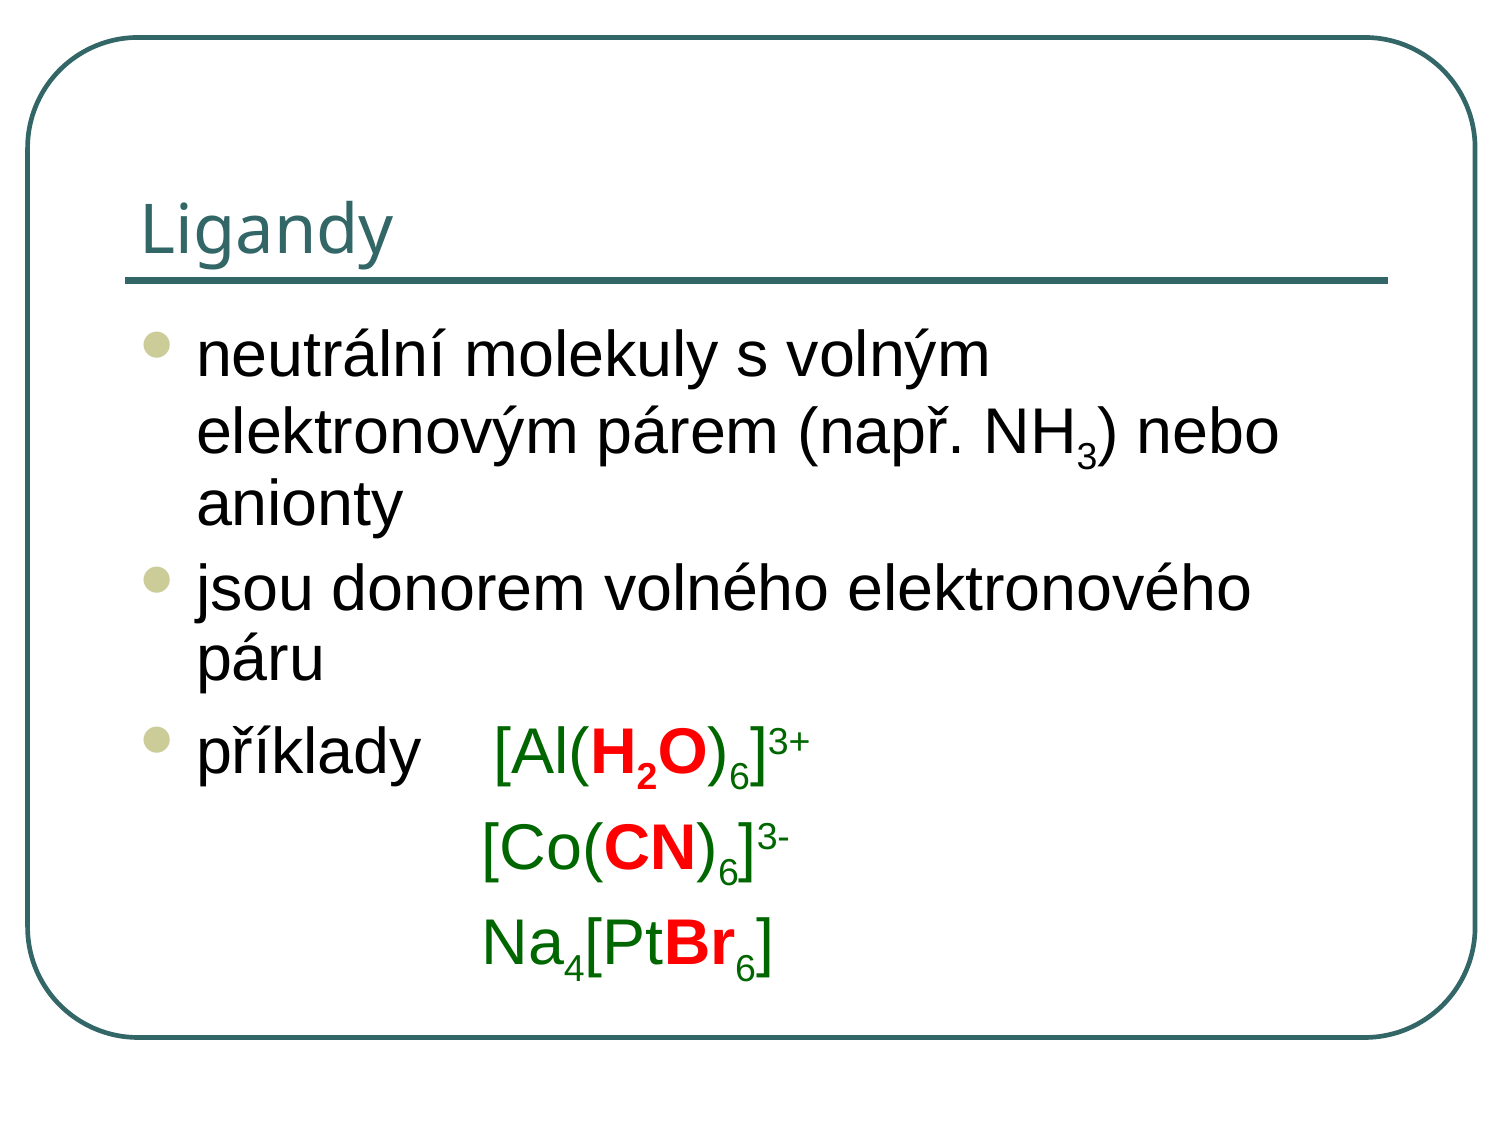

# Ligandy
neutrální molekuly s volným elektronovým párem (např. NH3) nebo anionty
jsou donorem volného elektronového páru
příklady [Al(H2O)6]3+
 [Co(CN)6]3-
 Na4[PtBr6]